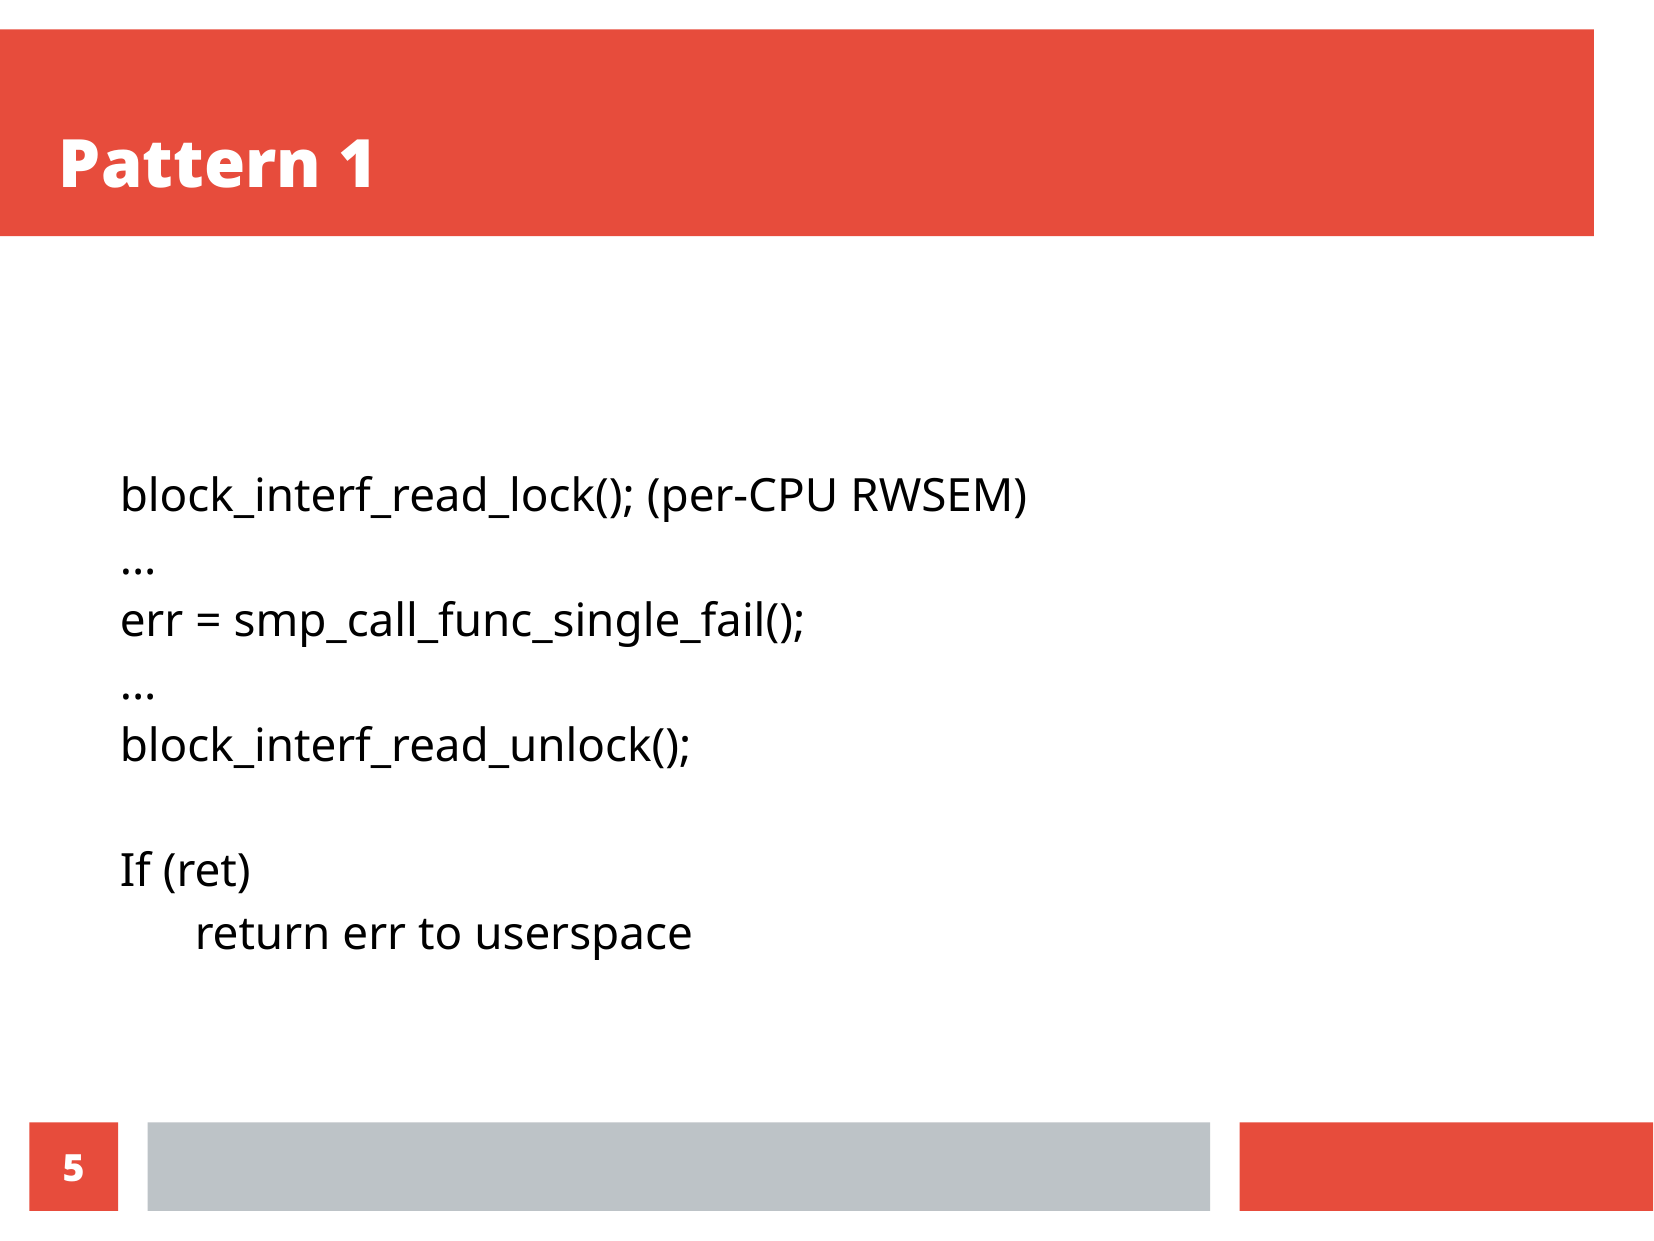

# Pattern 1
block_interf_read_lock(); (per-CPU RWSEM)
...
err = smp_call_func_single_fail();
...
block_interf_read_unlock();
If (ret)
	return err to userspace
5